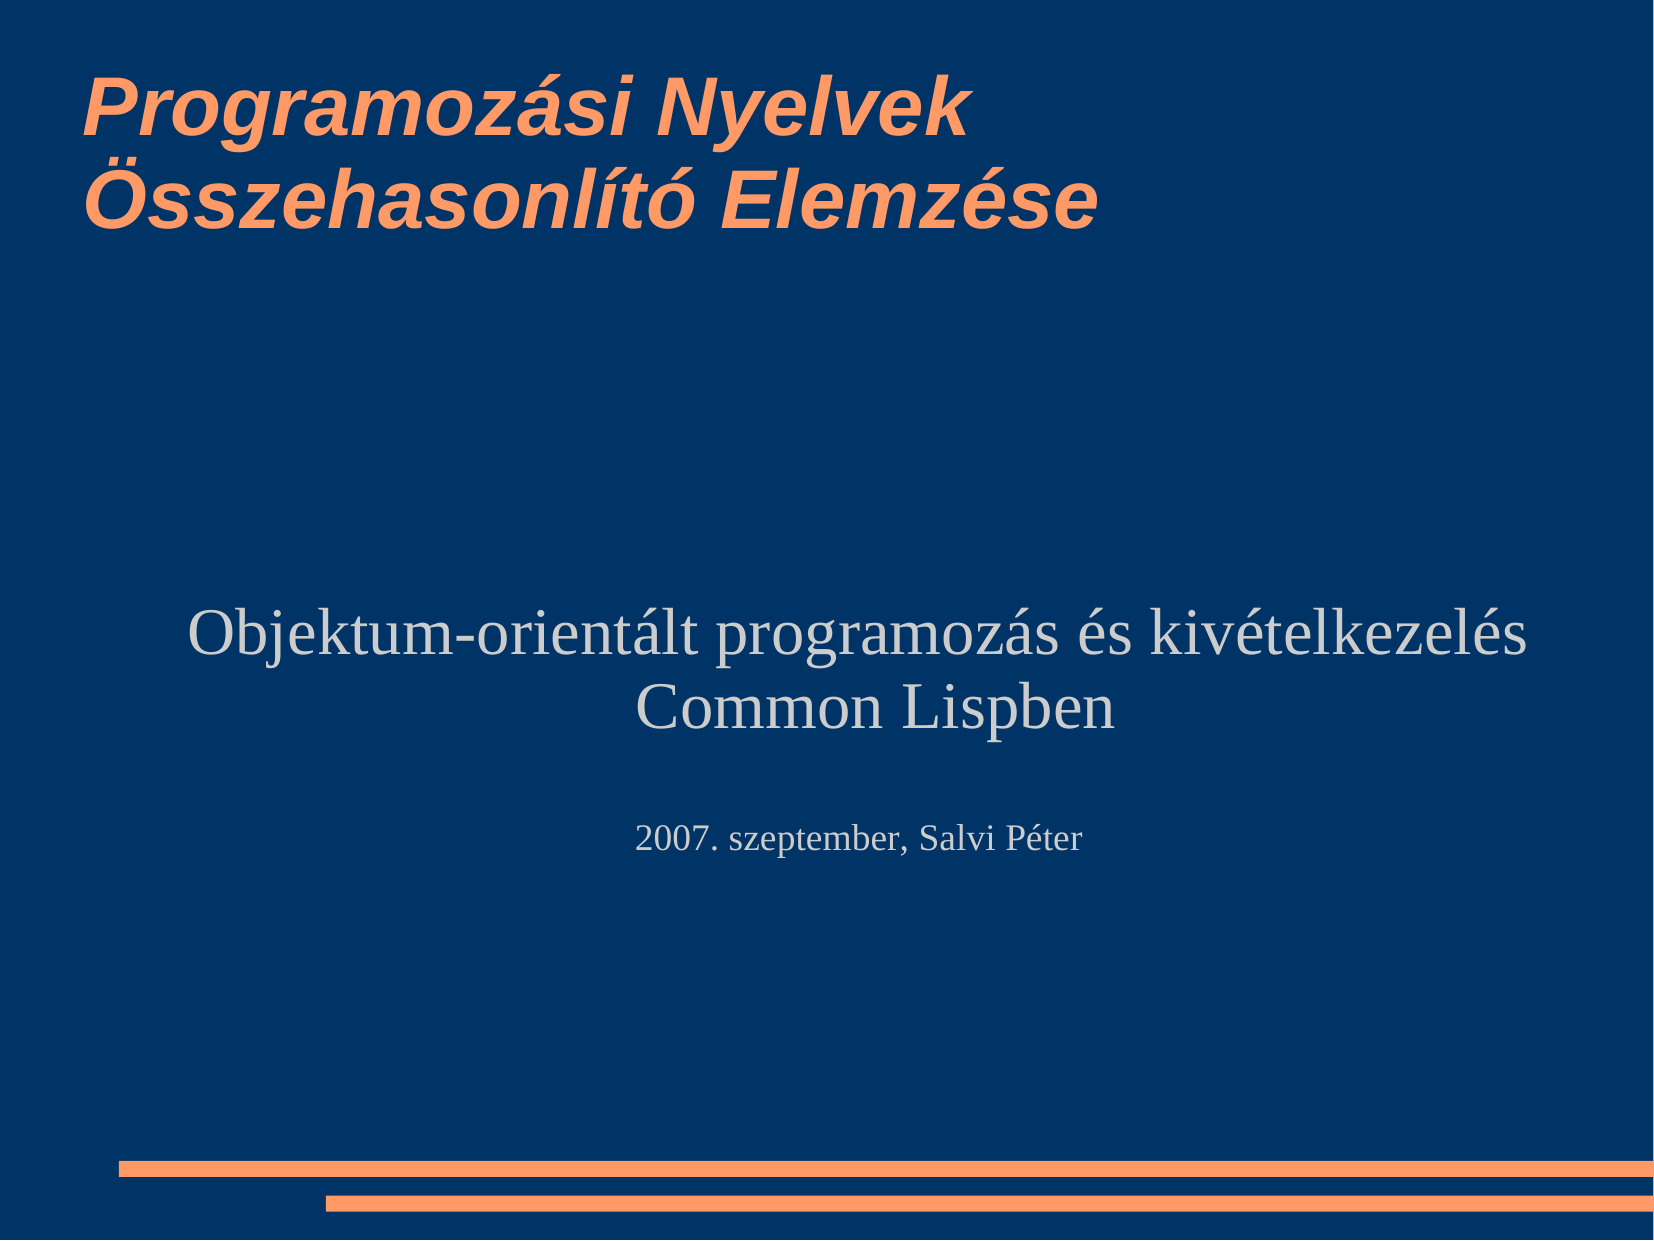

# Programozási Nyelvek Összehasonlító Elemzése
Objektum-orientált programozás és kivételkezelés Common Lispben
2007. szeptember, Salvi Péter